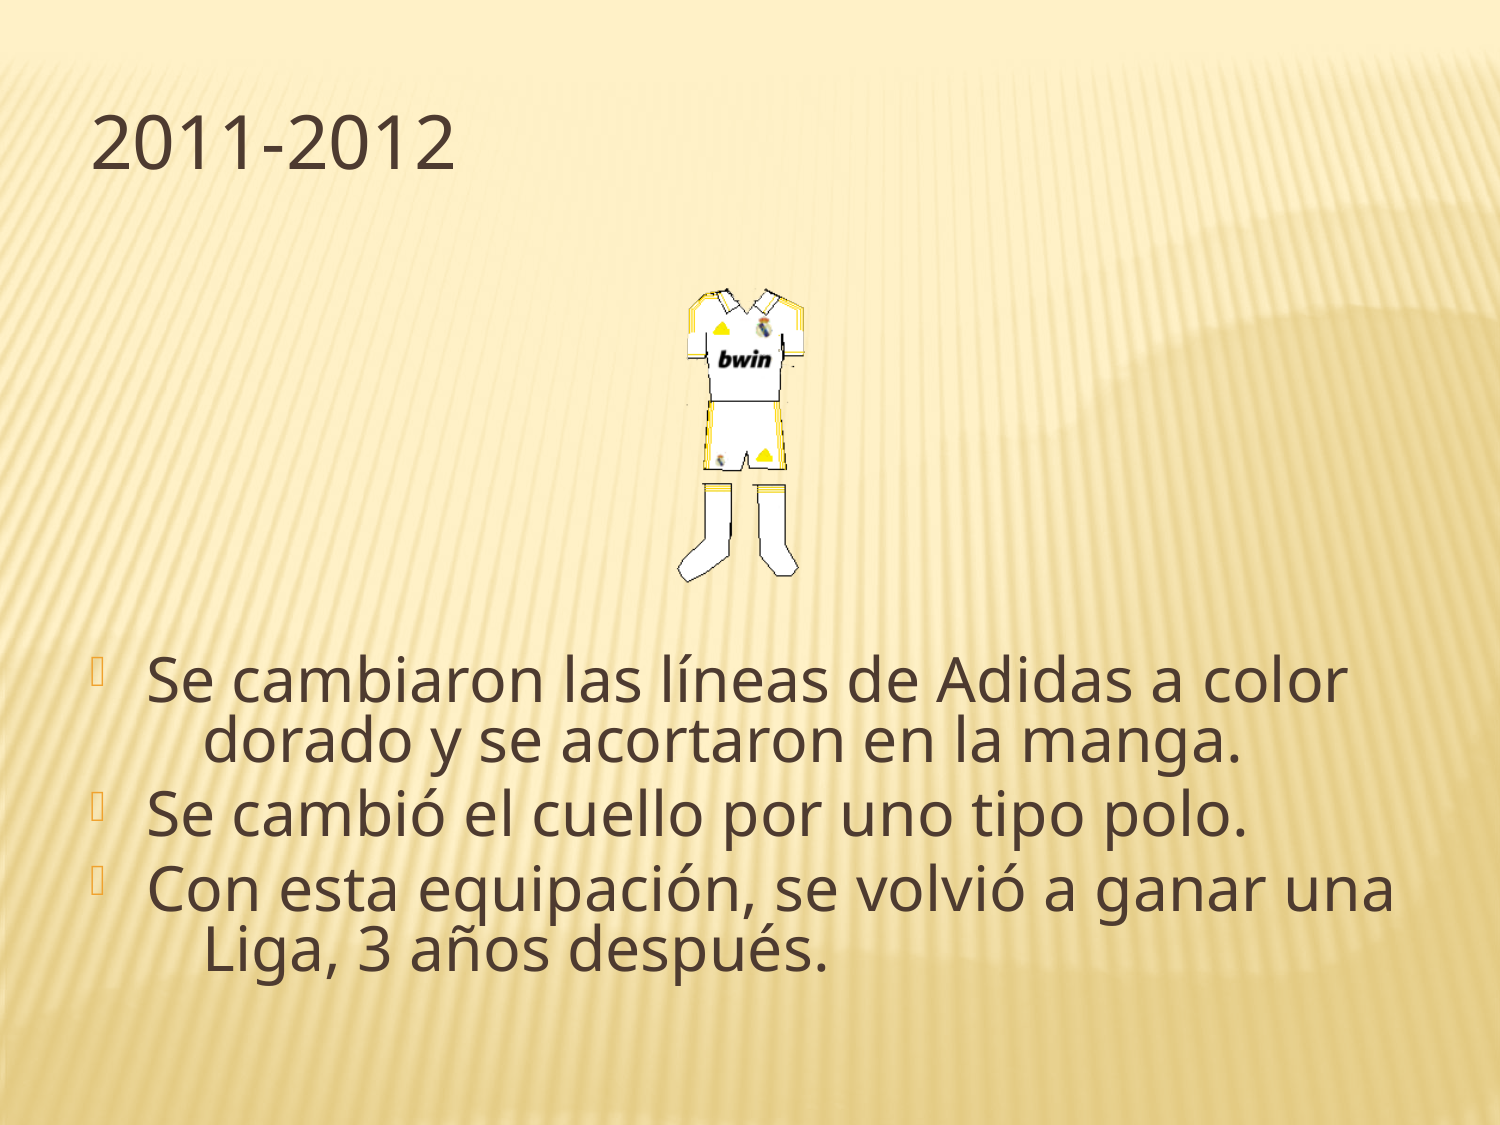

# 2011-2012
Se cambiaron las líneas de Adidas a color dorado y se acortaron en la manga.
Se cambió el cuello por uno tipo polo.
Con esta equipación, se volvió a ganar una Liga, 3 años después.